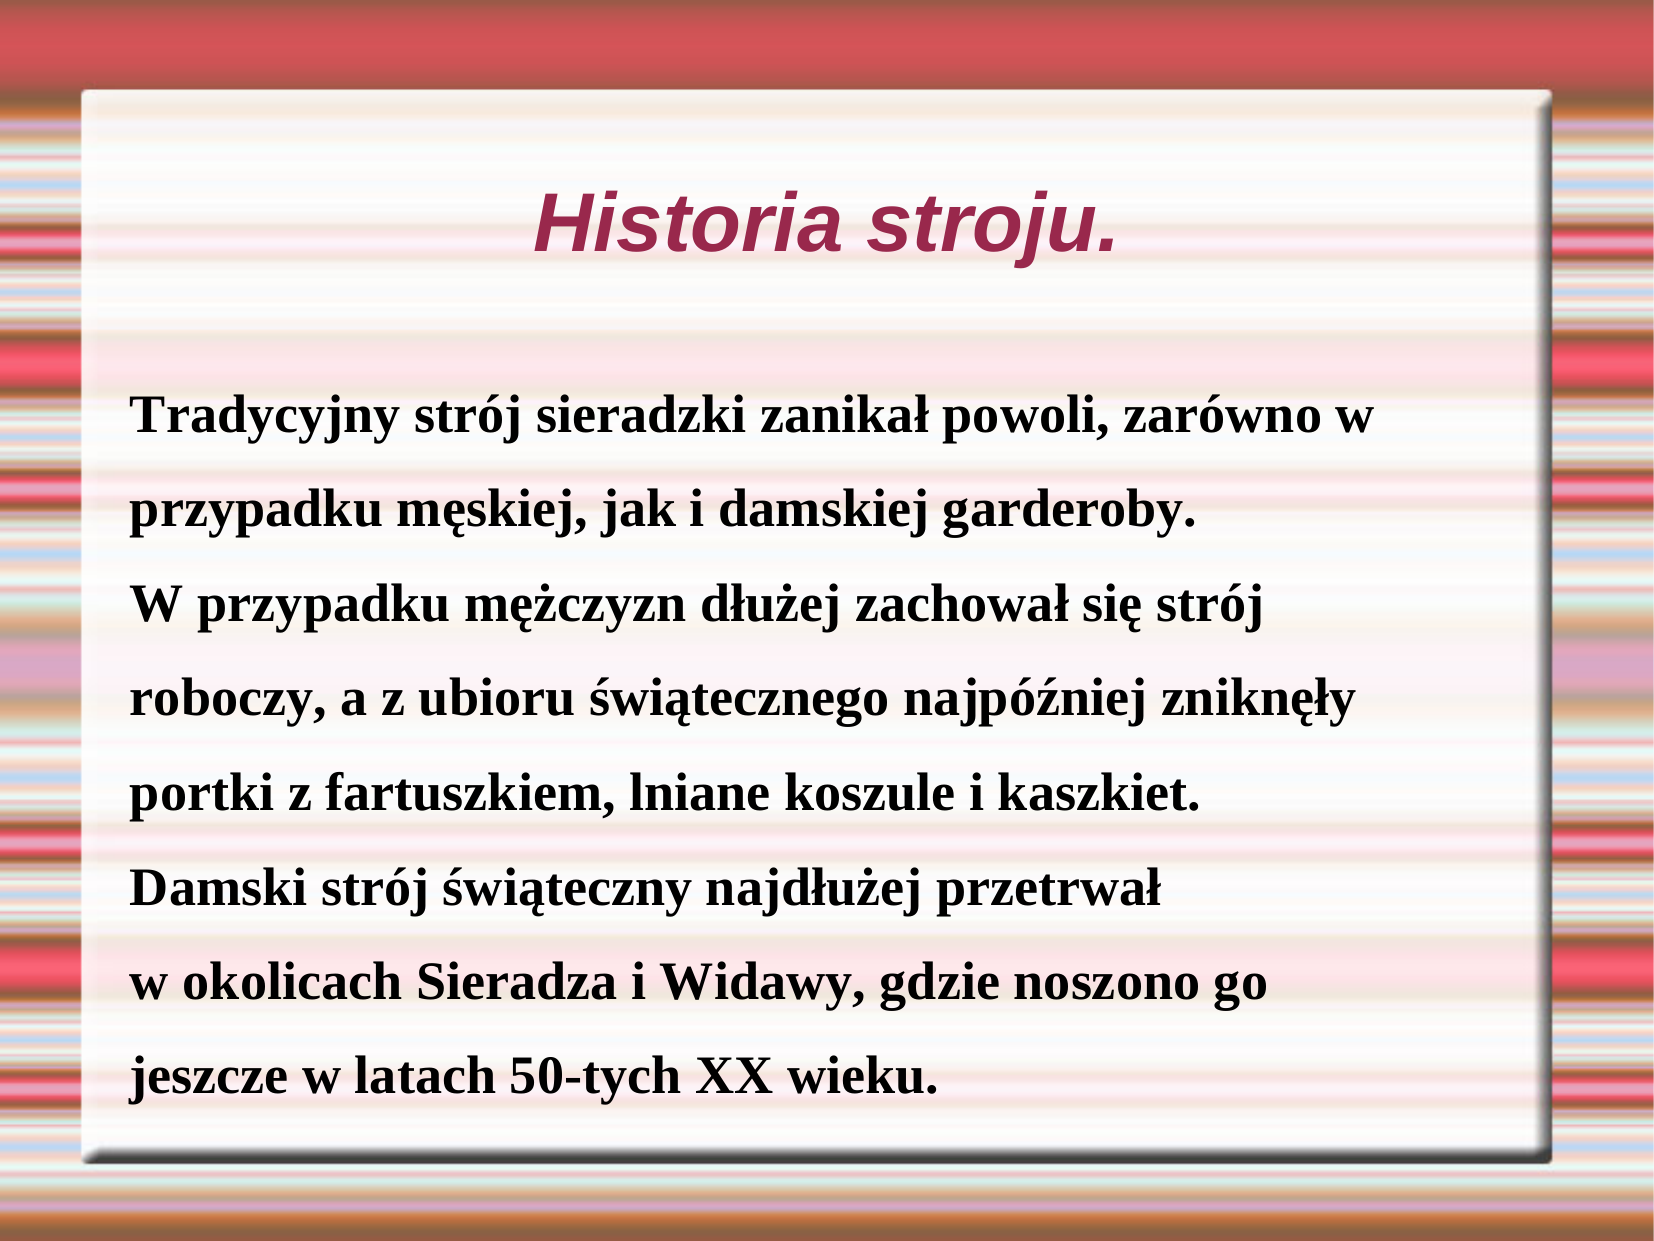

# Historia stroju.
Tradycyjny strój sieradzki zanikał powoli, zarówno w
przypadku męskiej, jak i damskiej garderoby.
W przypadku mężczyzn dłużej zachował się strój
roboczy, a z ubioru świątecznego najpóźniej zniknęły
portki z fartuszkiem, lniane koszule i kaszkiet.
Damski strój świąteczny najdłużej przetrwał
w okolicach Sieradza i Widawy, gdzie noszono go
jeszcze w latach 50-tych XX wieku.